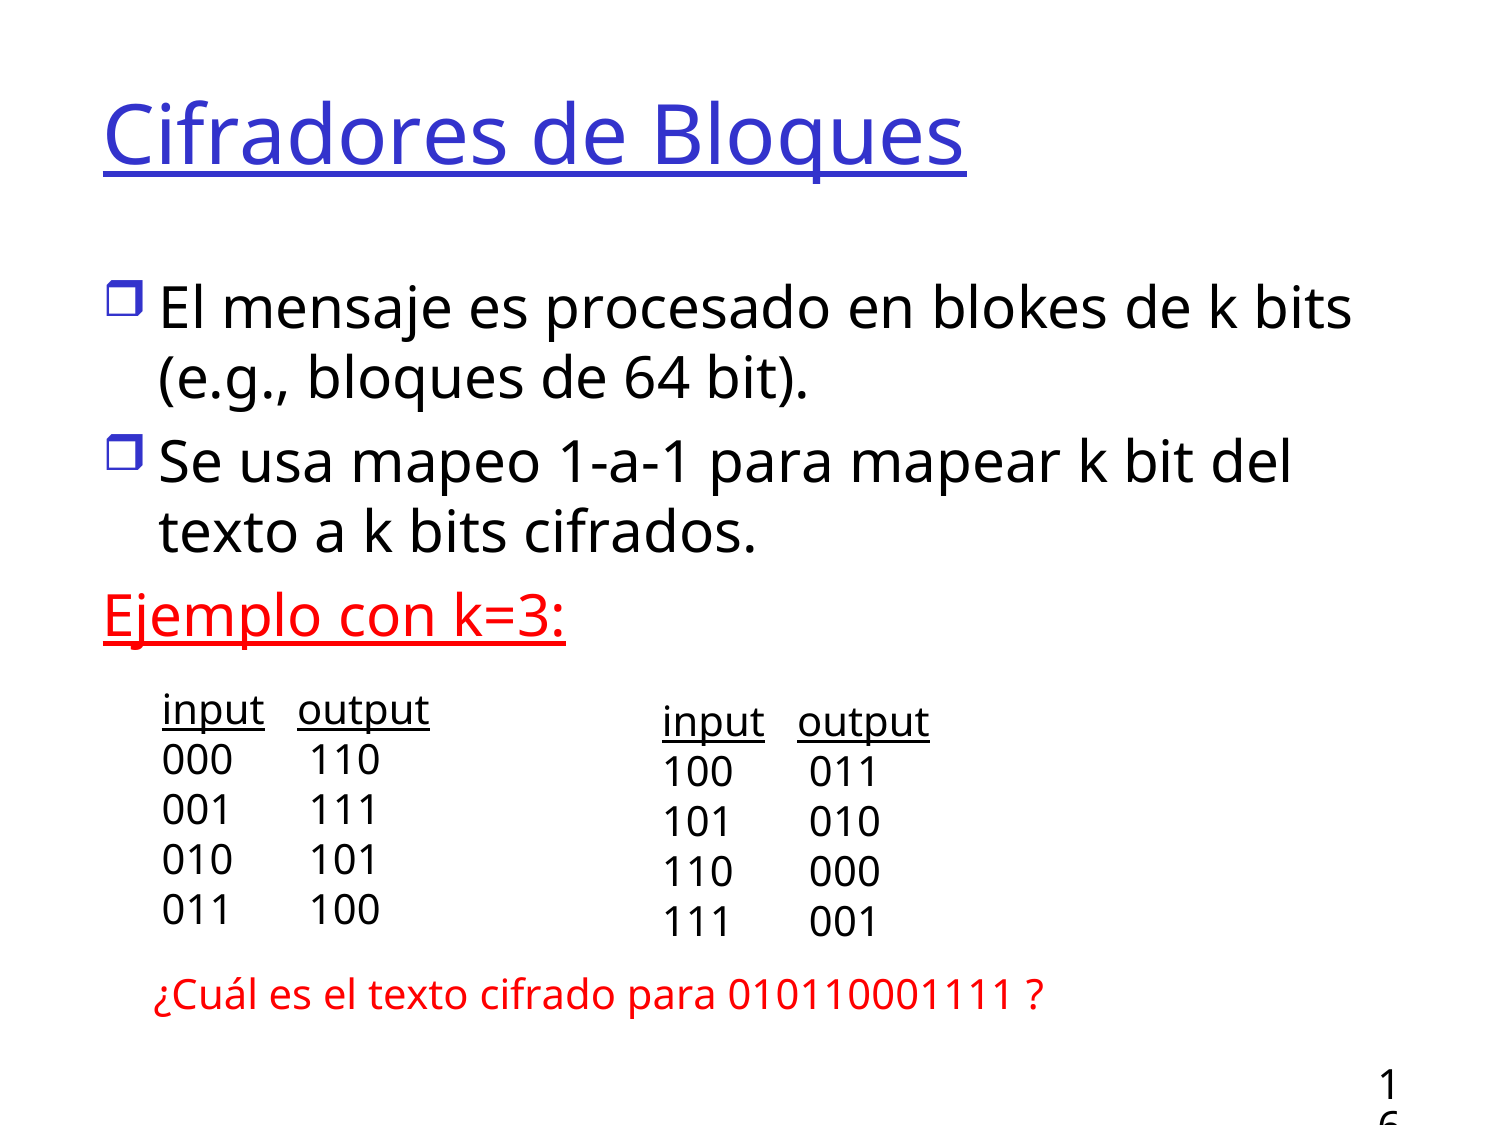

# Cifradores de Bloques
El mensaje es procesado en blokes de k bits (e.g., bloques de 64 bit).
Se usa mapeo 1-a-1 para mapear k bit del texto a k bits cifrados.
Ejemplo con k=3:
input output
000 110
001 111
010 101
011 100
input output
100 011
101 010
110 000
111 001
¿Cuál es el texto cifrado para 010110001111 ?
16